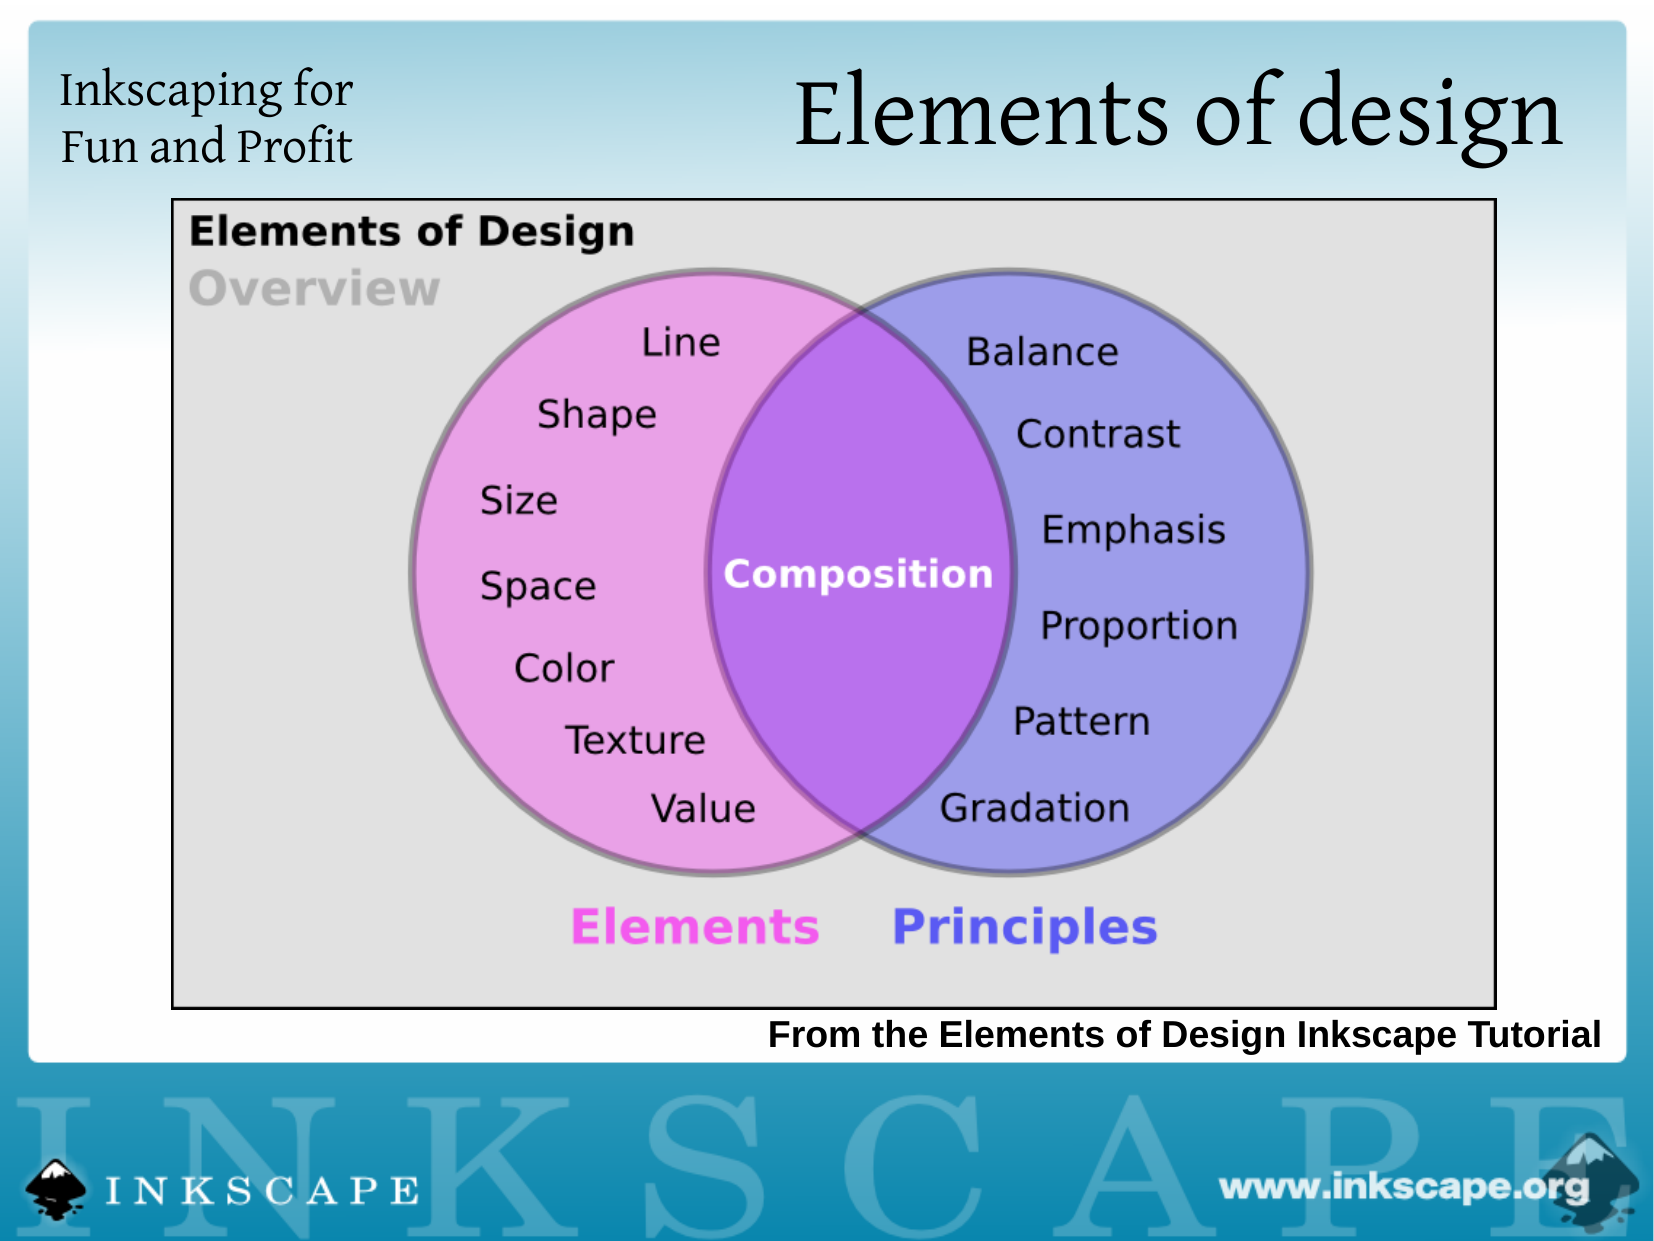

# Elements of design
Inkscaping for
Fun and Profit
From the Elements of Design Inkscape Tutorial